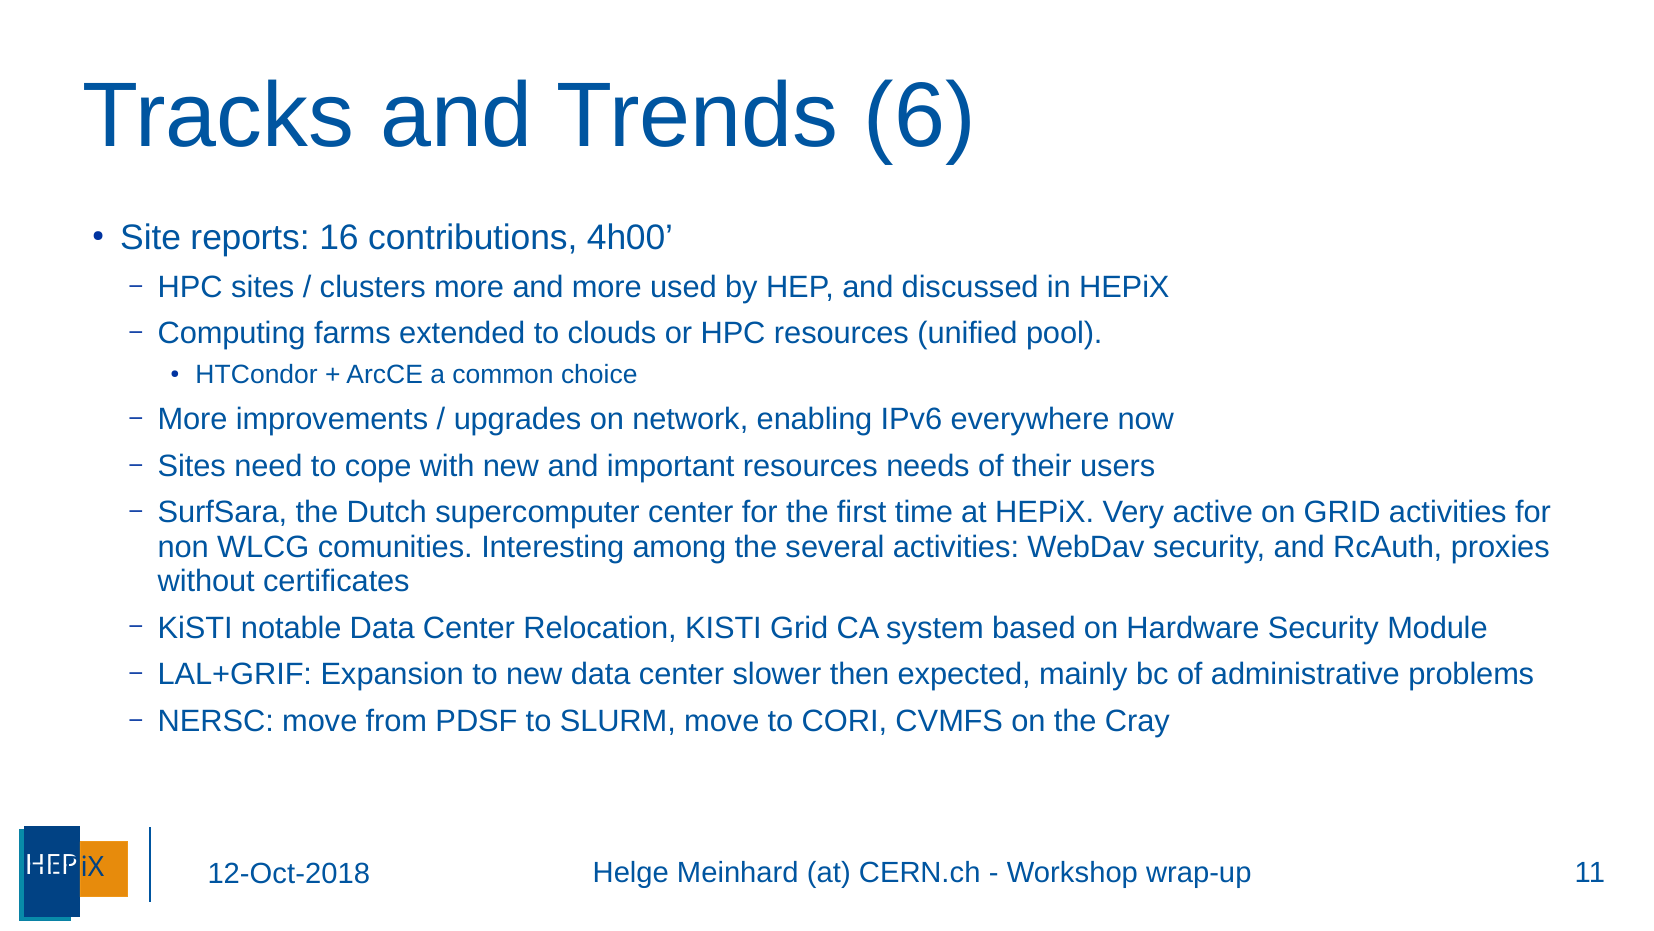

# Tracks and Trends (6)
Site reports: 16 contributions, 4h00’
HPC sites / clusters more and more used by HEP, and discussed in HEPiX
Computing farms extended to clouds or HPC resources (unified pool).
HTCondor + ArcCE a common choice
More improvements / upgrades on network, enabling IPv6 everywhere now
Sites need to cope with new and important resources needs of their users
SurfSara, the Dutch supercomputer center for the first time at HEPiX. Very active on GRID activities for non WLCG comunities. Interesting among the several activities: WebDav security, and RcAuth, proxies without certificates
KiSTI notable Data Center Relocation, KISTI Grid CA system based on Hardware Security Module
LAL+GRIF: Expansion to new data center slower then expected, mainly bc of administrative problems
NERSC: move from PDSF to SLURM, move to CORI, CVMFS on the Cray
Helge Meinhard (at) CERN.ch - Workshop wrap-up
11
12-Oct-2018